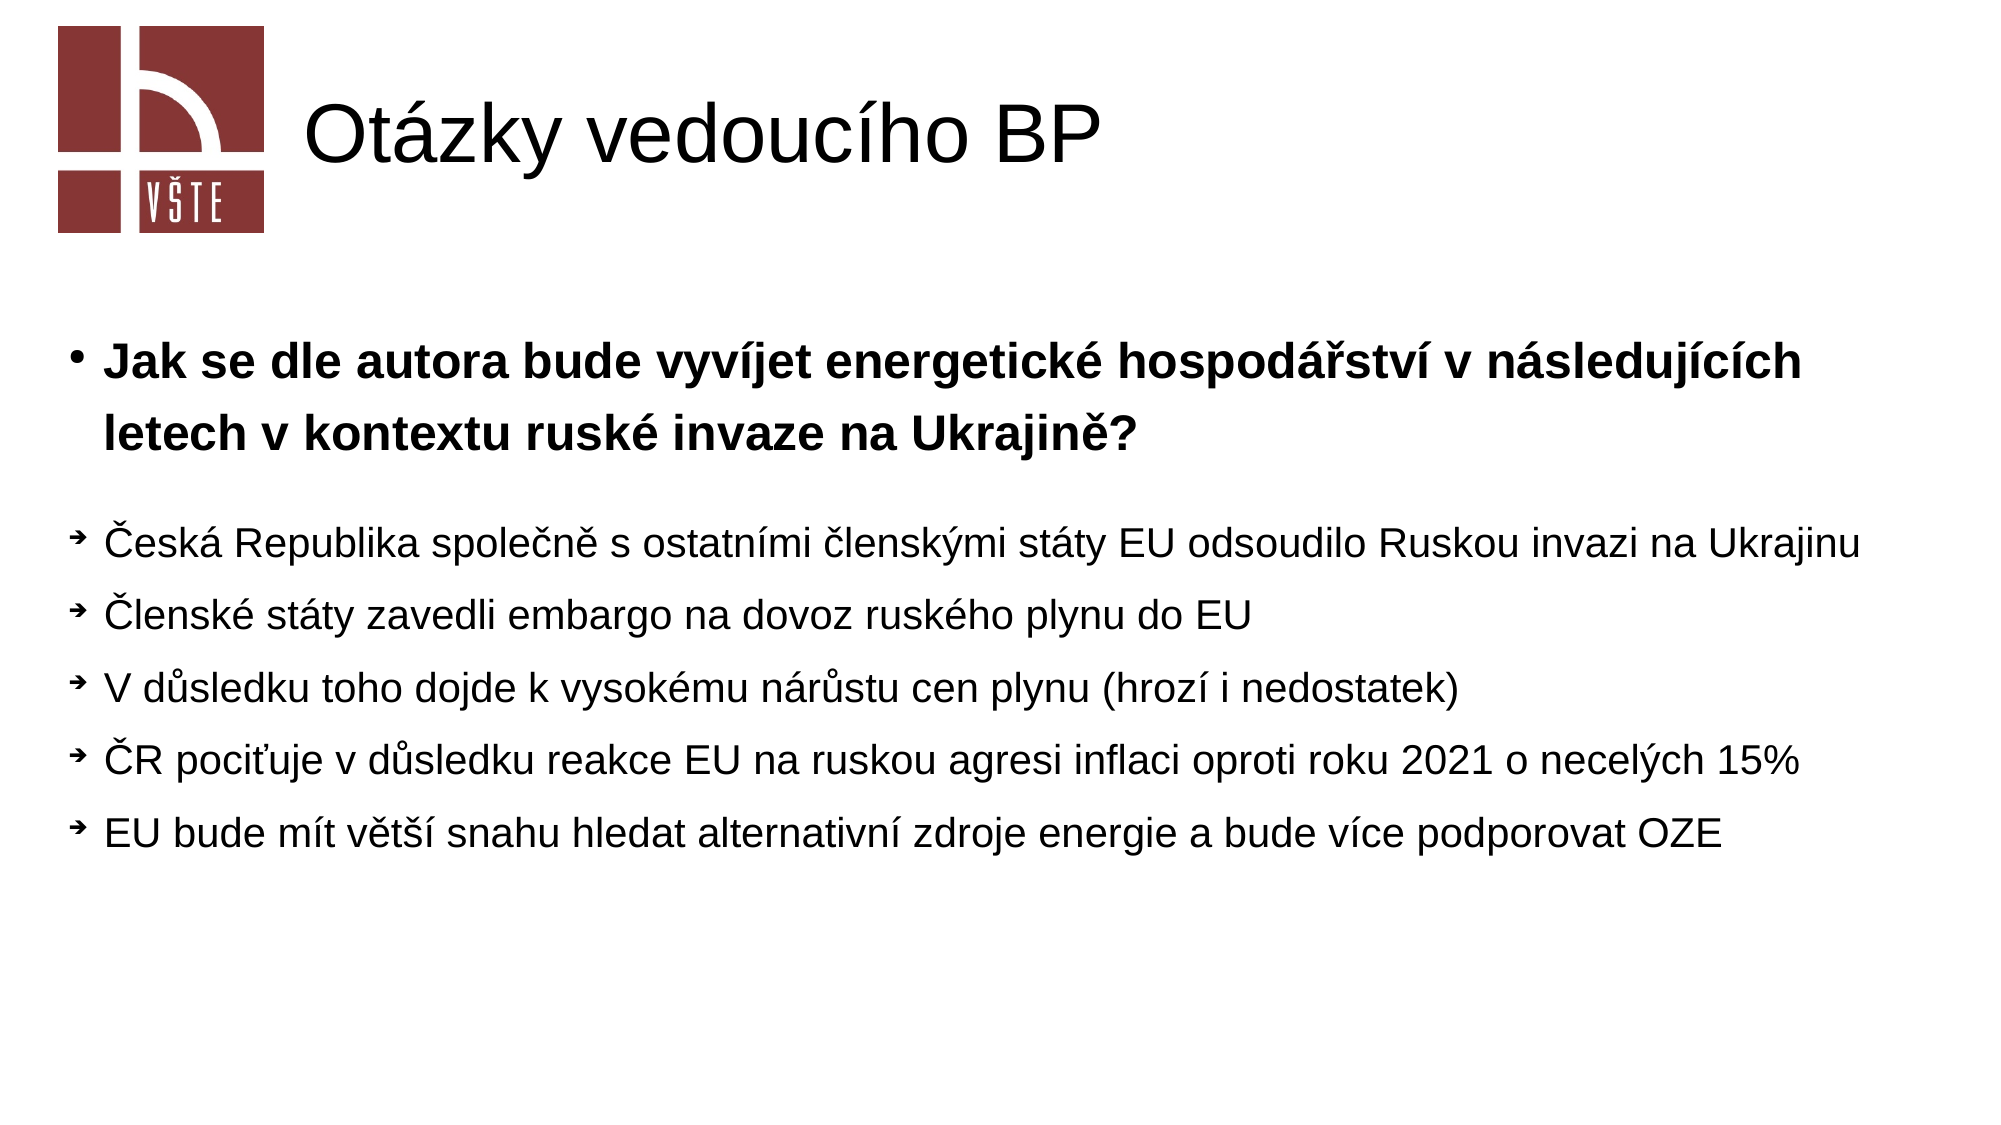

Otázky vedoucího BP
Jak se dle autora bude vyvíjet energetické hospodářství v následujících letech v kontextu ruské invaze na Ukrajině?
Česká Republika společně s ostatními členskými státy EU odsoudilo Ruskou invazi na Ukrajinu
Členské státy zavedli embargo na dovoz ruského plynu do EU
V důsledku toho dojde k vysokému nárůstu cen plynu (hrozí i nedostatek)
ČR pociťuje v důsledku reakce EU na ruskou agresi inflaci oproti roku 2021 o necelých 15%
EU bude mít větší snahu hledat alternativní zdroje energie a bude více podporovat OZE